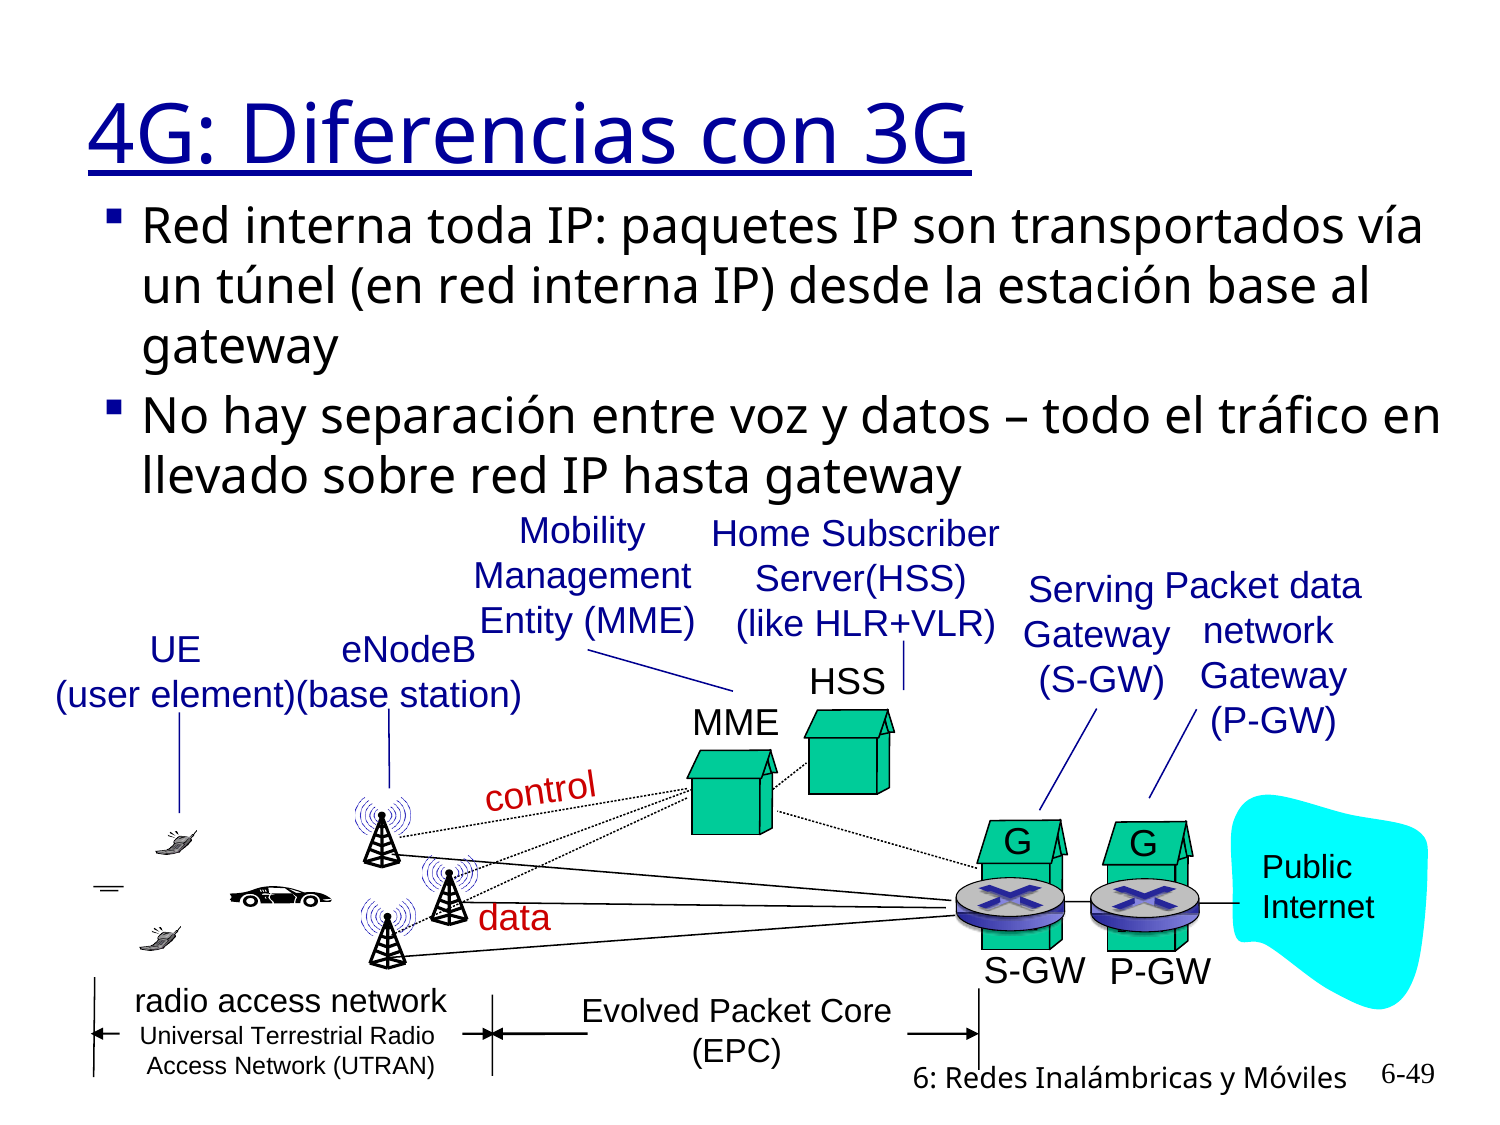

4G: Diferencias con 3G
# Red interna toda IP: paquetes IP son transportados vía un túnel (en red interna IP) desde la estación base al gateway
No hay separación entre voz y datos – todo el tráfico en llevado sobre red IP hasta gateway
Mobility
Management
Entity (MME)
Home Subscriber
Server(HSS)
 (like HLR+VLR)
HSS
MME
control
Packet data
network
 Gateway
 (P-GW)
Serving
Gateway
 (S-GW)
UE
(user element)
eNodeB
(base station)
G
G
Public
Internet
data
S-GW
P-GW
radio access network
Universal Terrestrial Radio
Access Network (UTRAN)
Evolved Packet Core
(EPC)
49